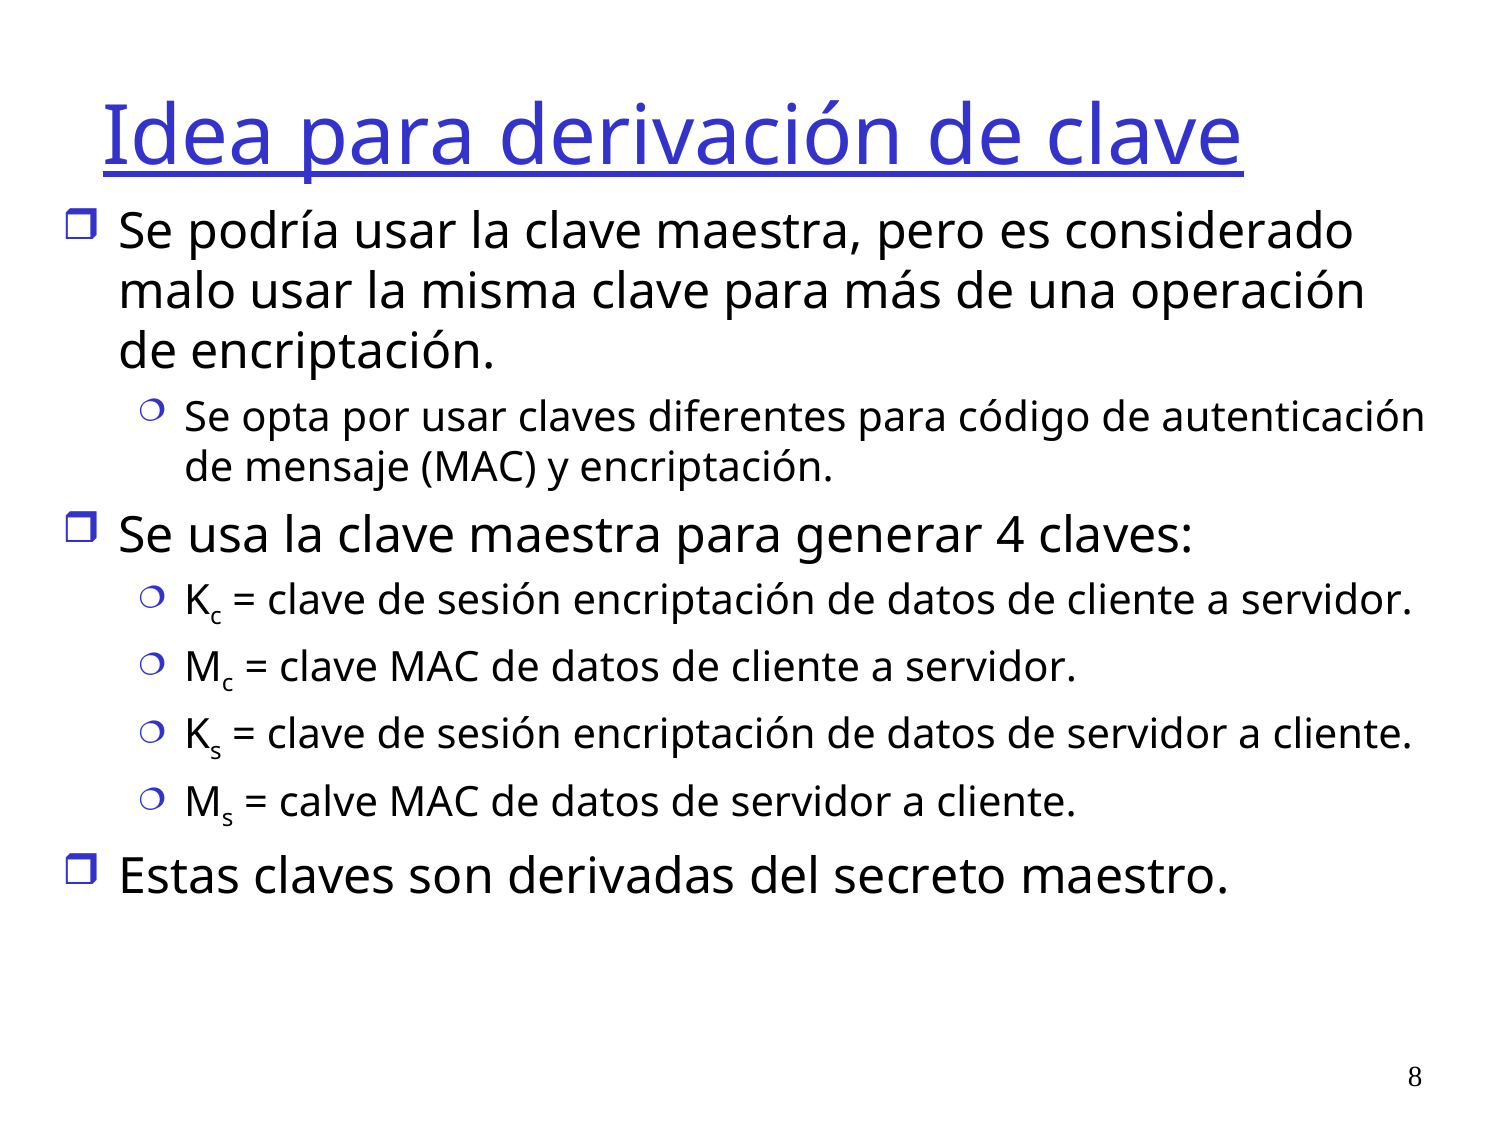

# Idea para derivación de clave
Se podría usar la clave maestra, pero es considerado malo usar la misma clave para más de una operación de encriptación.
Se opta por usar claves diferentes para código de autenticación de mensaje (MAC) y encriptación.
Se usa la clave maestra para generar 4 claves:
Kc = clave de sesión encriptación de datos de cliente a servidor.
Mc = clave MAC de datos de cliente a servidor.
Ks = clave de sesión encriptación de datos de servidor a cliente.
Ms = calve MAC de datos de servidor a cliente.
Estas claves son derivadas del secreto maestro.